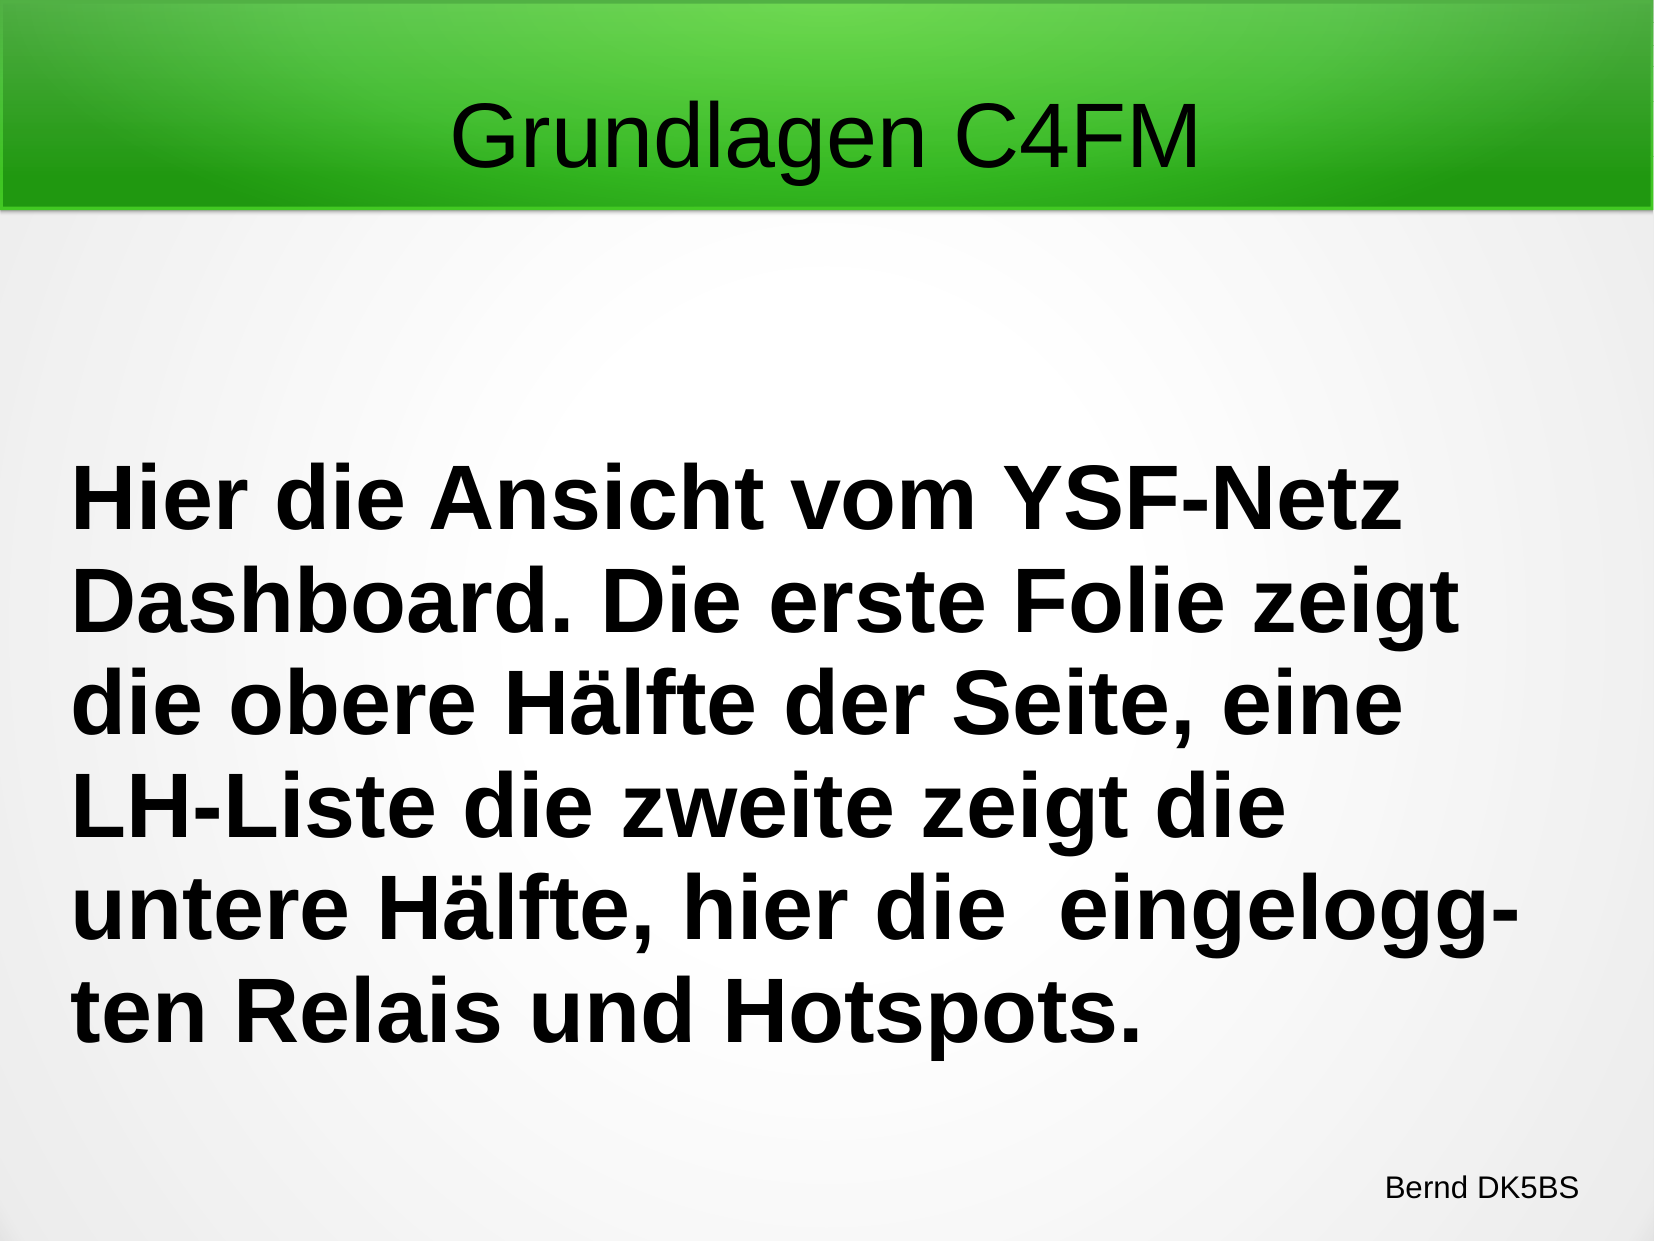

# Grundlagen C4FM
Hier die Ansicht vom YSF-Netz Dashboard. Die erste Folie zeigt die obere Hälfte der Seite, eine LH-Liste die zweite zeigt die untere Hälfte, hier die eingelogg-ten Relais und Hotspots.
Bernd DK5BS